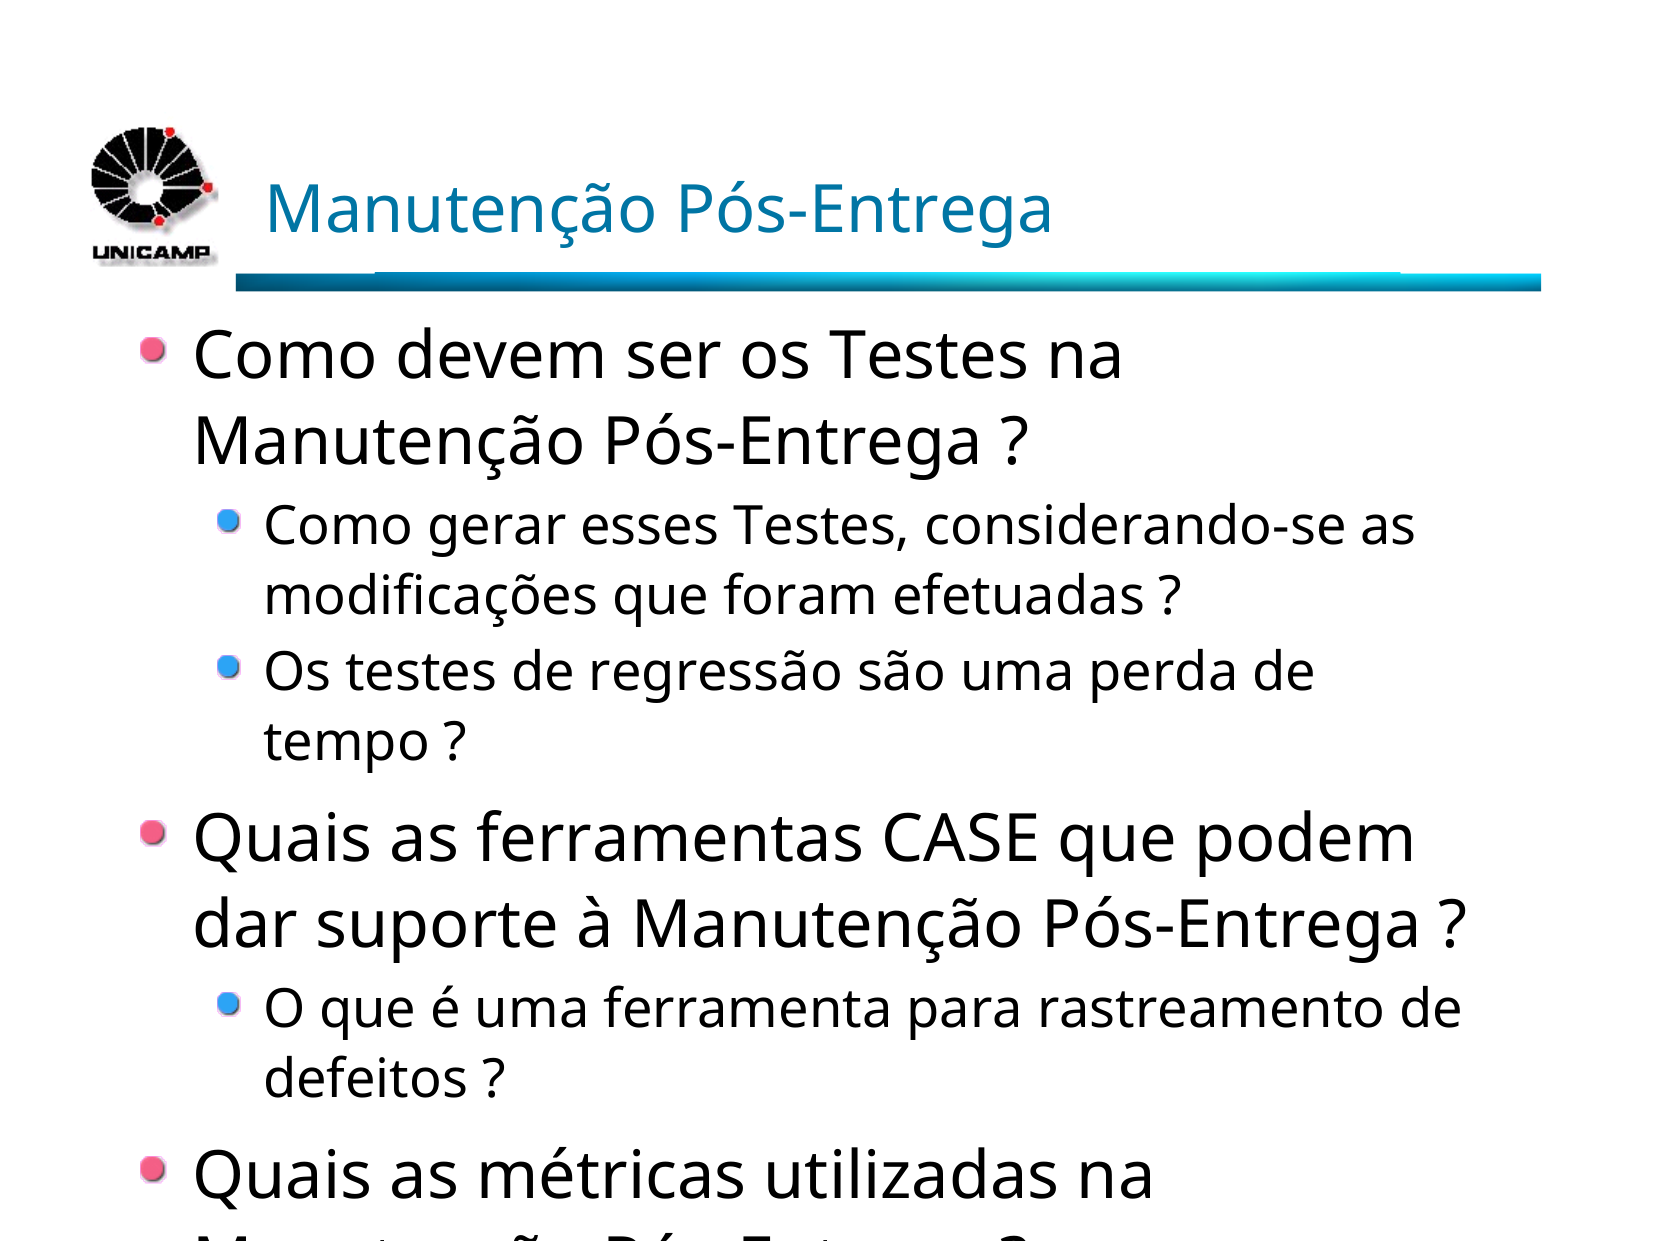

# Manutenção Pós-Entrega
Como devem ser os Testes na Manutenção Pós-Entrega ?
Como gerar esses Testes, considerando-se as modificações que foram efetuadas ?
Os testes de regressão são uma perda de tempo ?
Quais as ferramentas CASE que podem dar suporte à Manutenção Pós-Entrega ?
O que é uma ferramenta para rastreamento de defeitos ?
Quais as métricas utilizadas na Manutenção Pós-Entrega ?